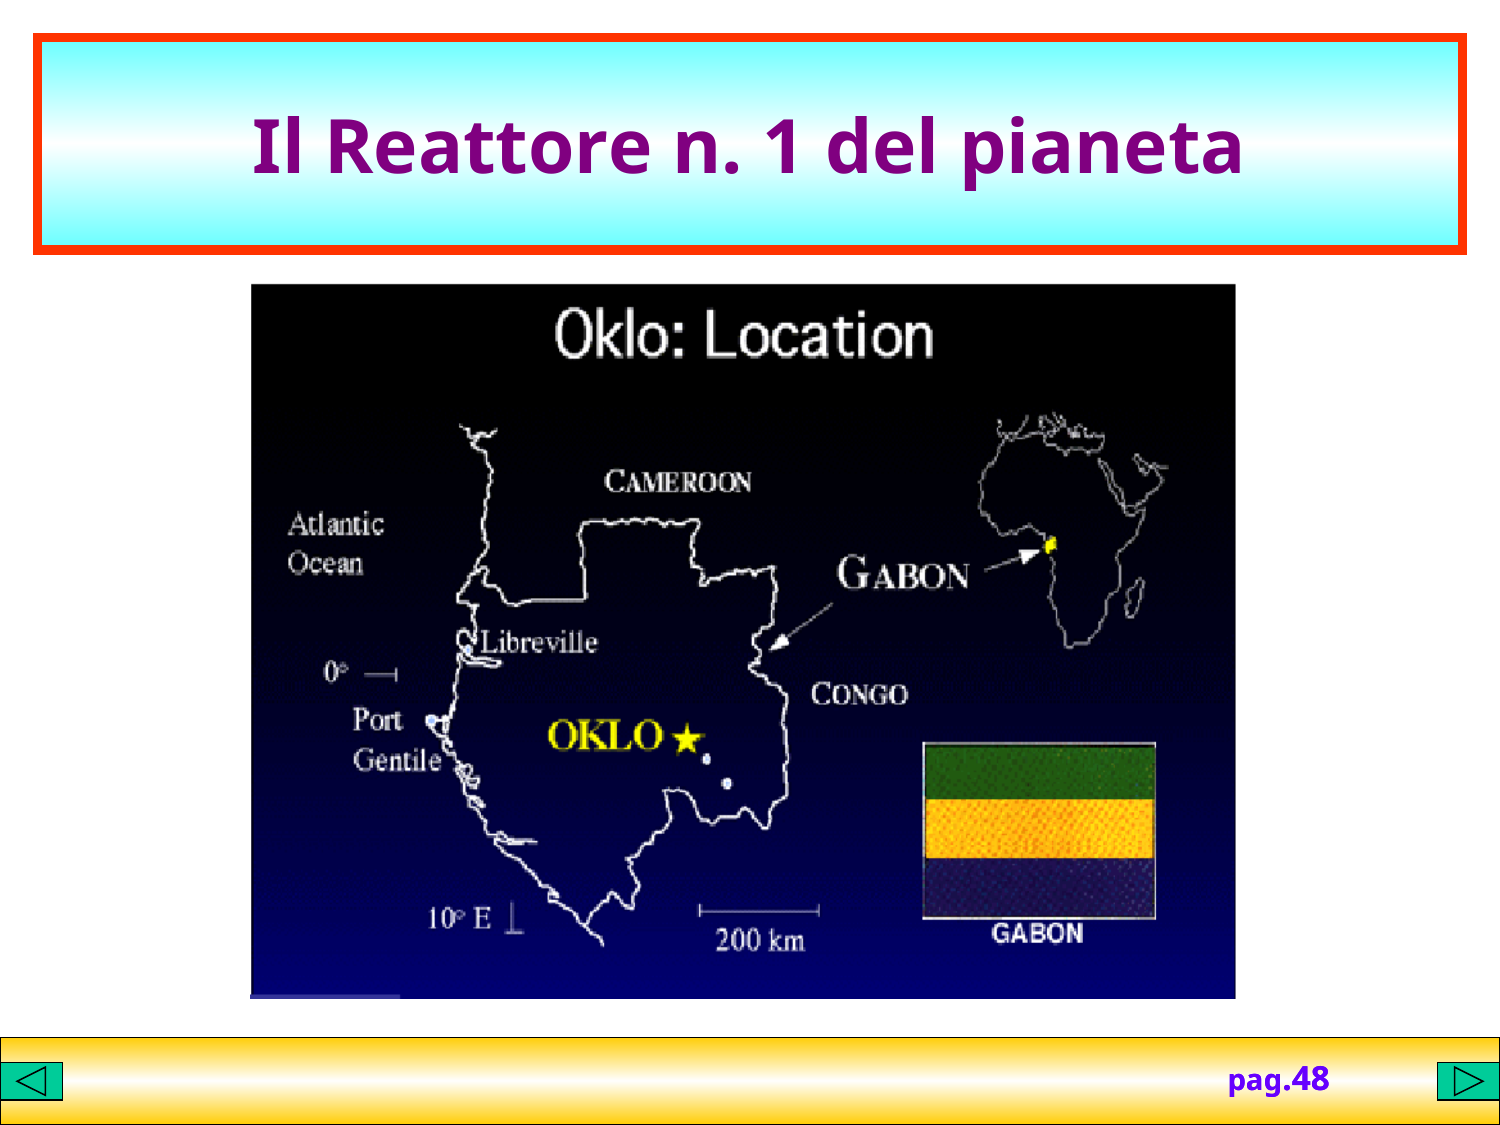

# Il Reattore n. 1 del pianeta
pag.
48